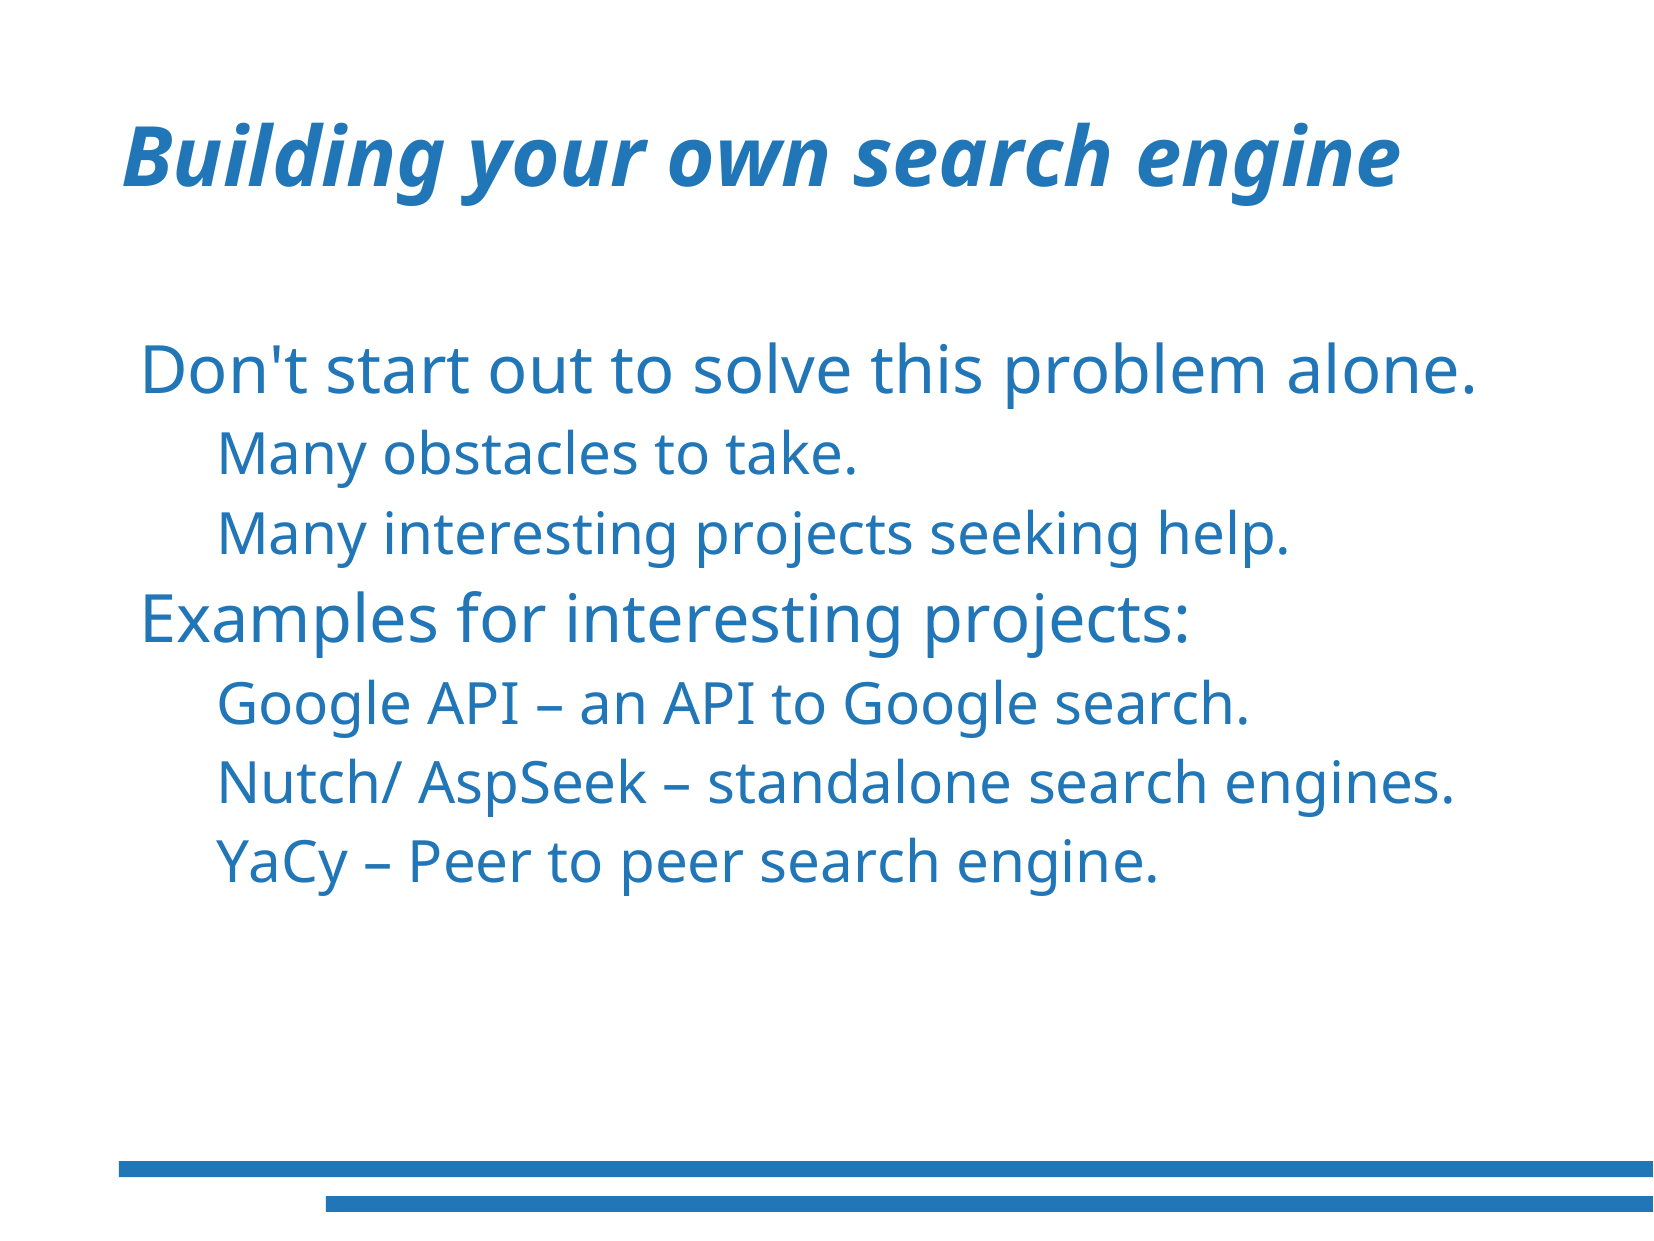

# Building your own search engine
Don't start out to solve this problem alone.
Many obstacles to take.
Many interesting projects seeking help.
Examples for interesting projects:
Google API – an API to Google search.
Nutch/ AspSeek – standalone search engines.
YaCy – Peer to peer search engine.